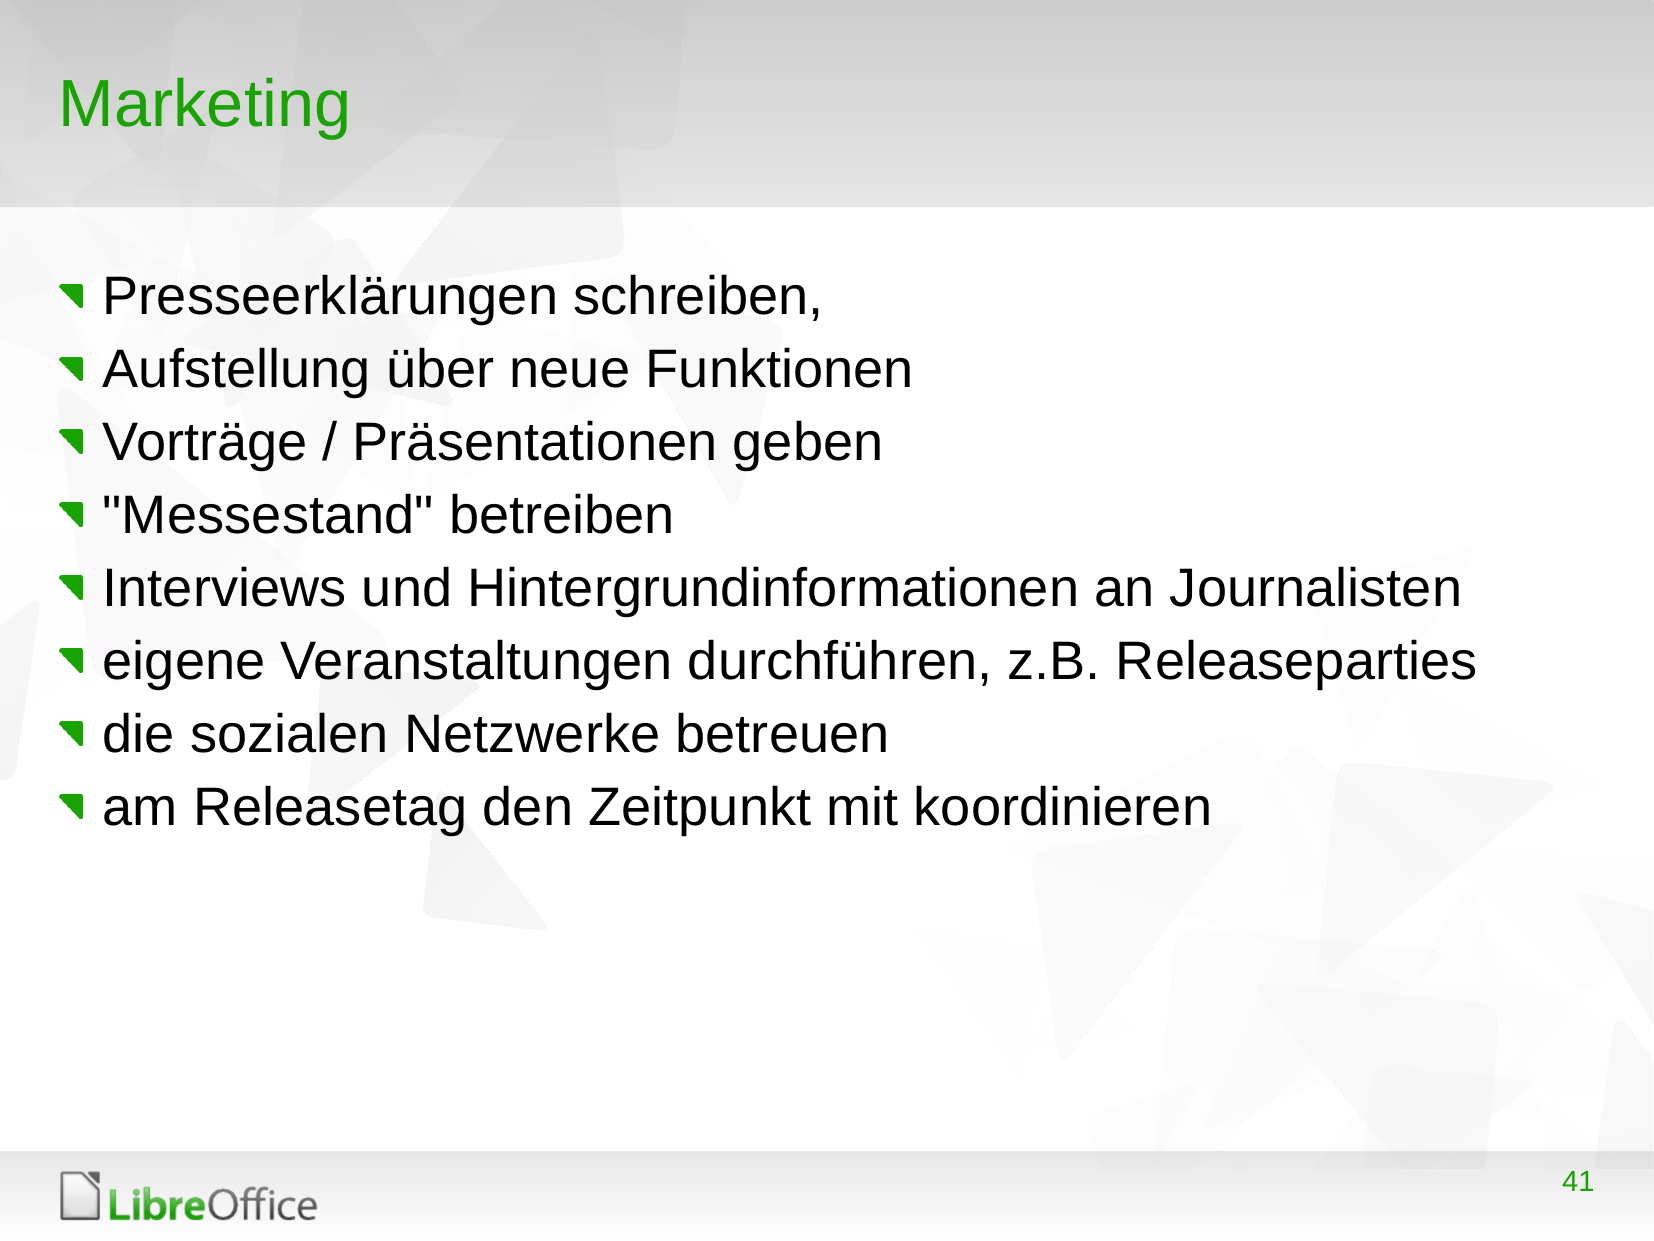

# Marketing
Presseerklärungen schreiben,
Aufstellung über neue Funktionen
Vorträge / Präsentationen geben
"Messestand" betreiben
Interviews und Hintergrundinformationen an Journalisten
eigene Veranstaltungen durchführen, z.B. Releaseparties
die sozialen Netzwerke betreuen
am Releasetag den Zeitpunkt mit koordinieren
41